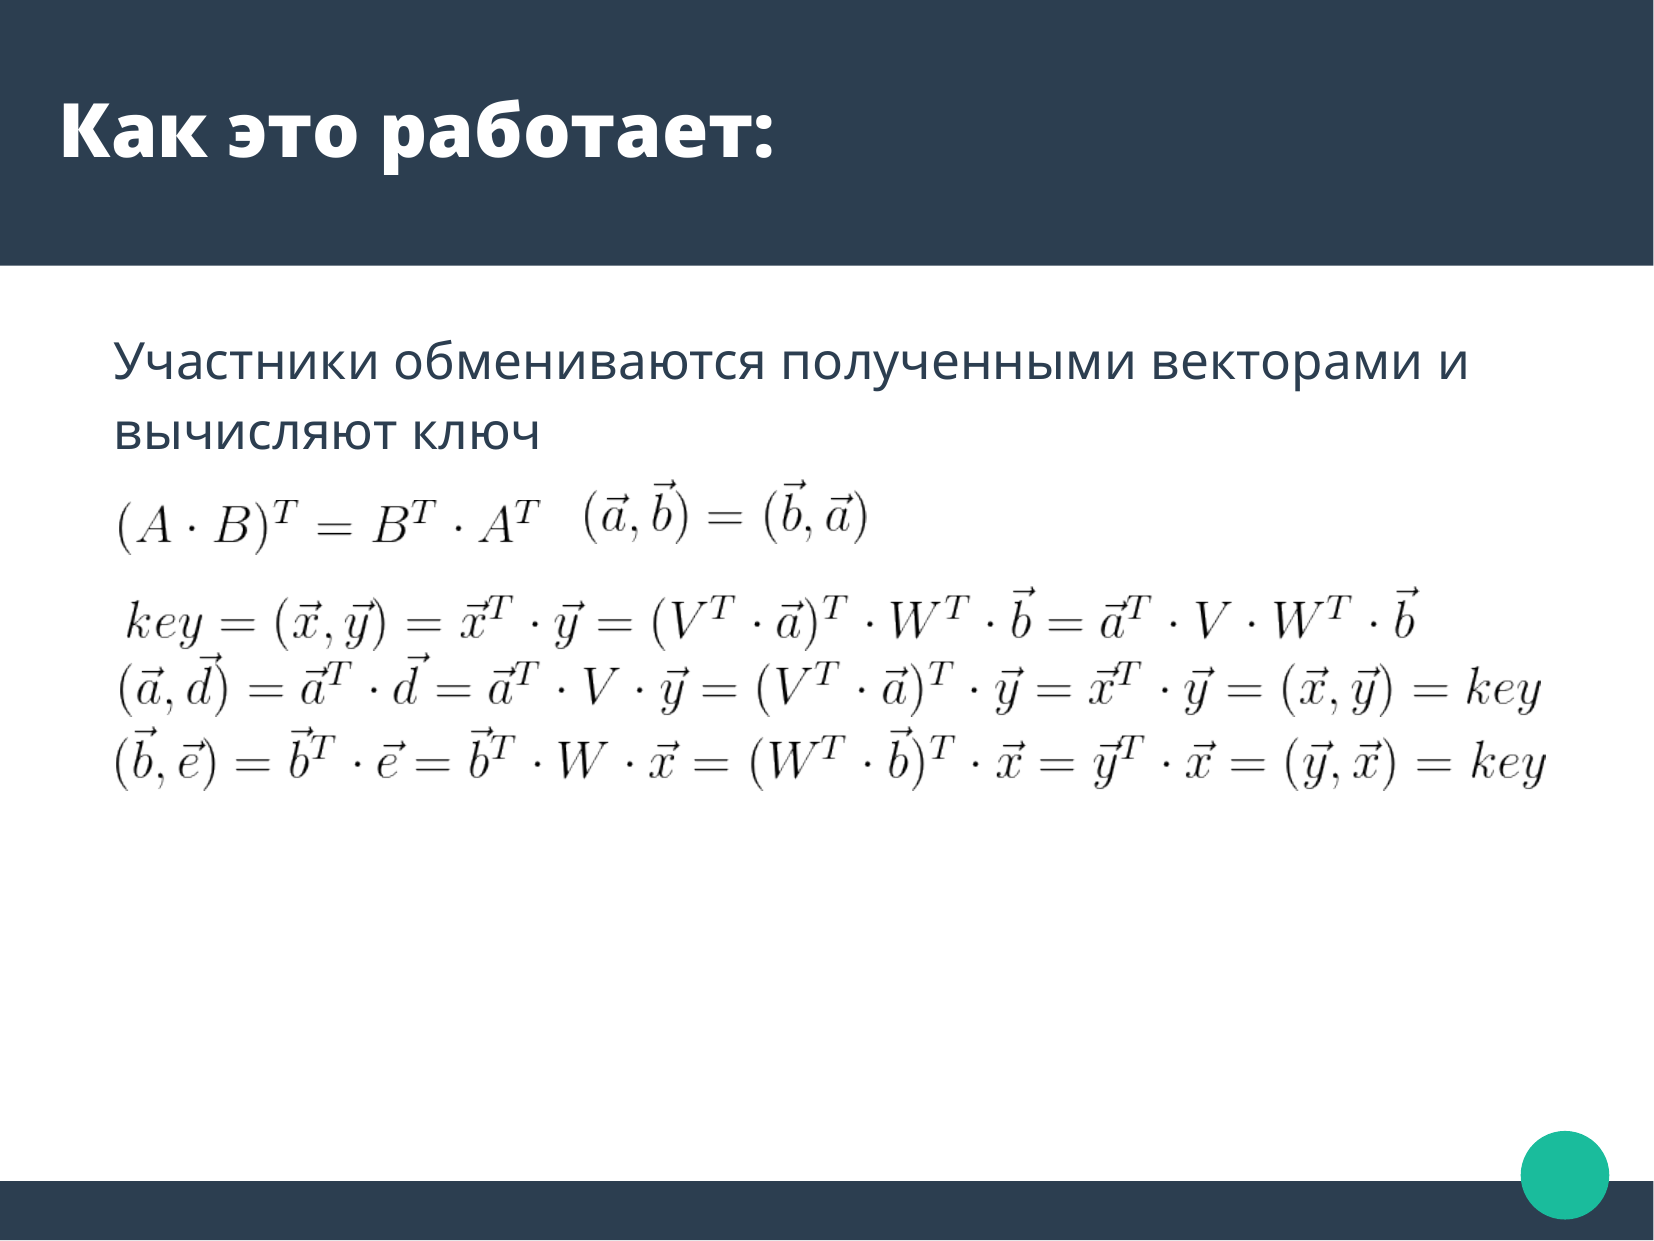

# Как это работает:
Участники обмениваются полученными векторами и вычисляют ключ